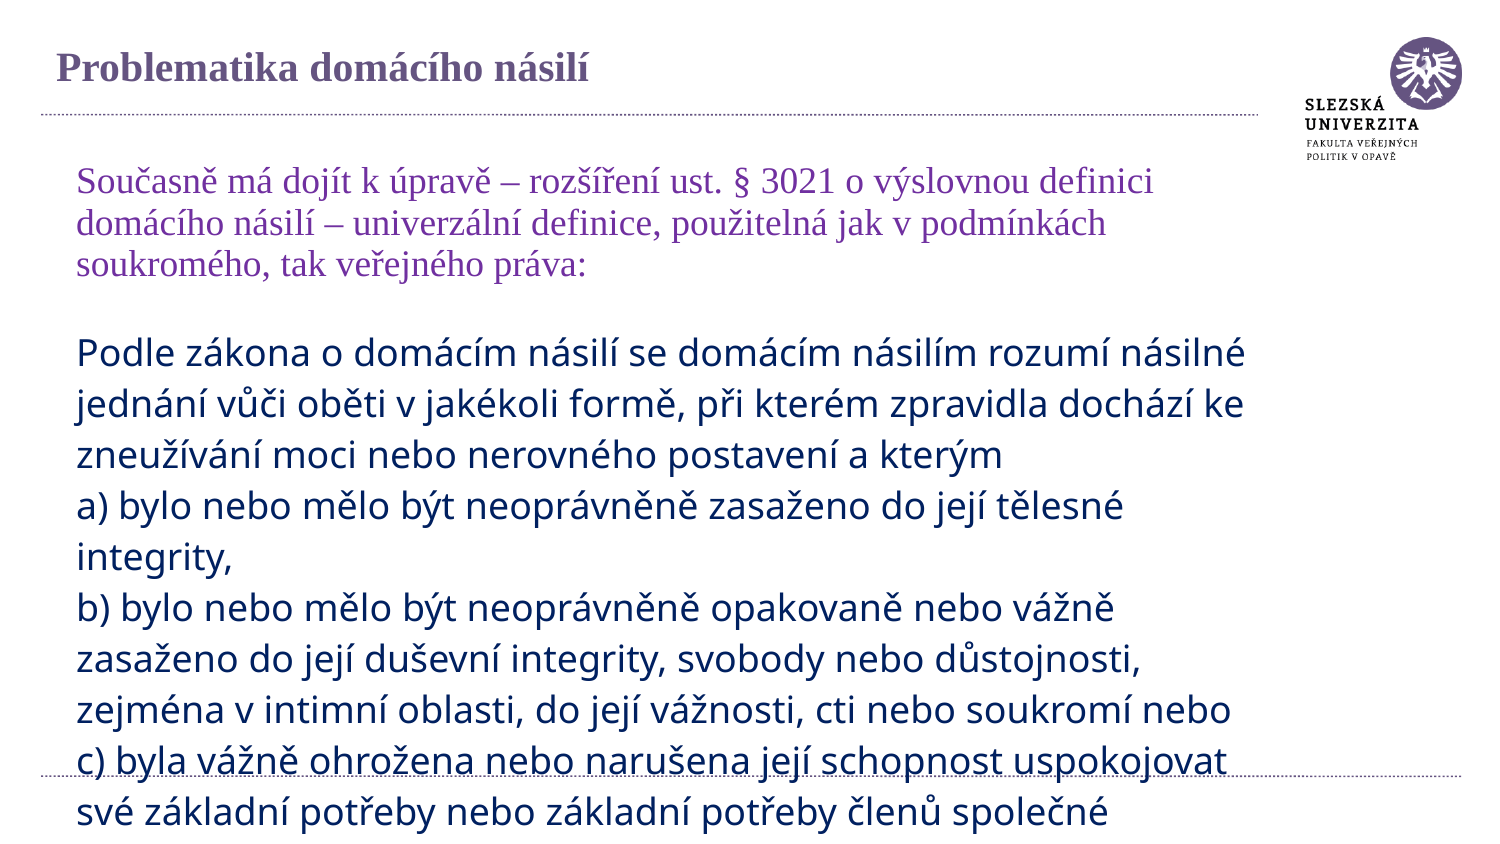

# Problematika domácího násilí
Současně má dojít k úpravě – rozšíření ust. § 3021 o výslovnou definici domácího násilí – univerzální definice, použitelná jak v podmínkách soukromého, tak veřejného práva:
Podle zákona o domácím násilí se domácím násilím rozumí násilné jednání vůči oběti v jakékoli formě, při kterém zpravidla dochází ke zneužívání moci nebo nerovného postavení a kterým
a) bylo nebo mělo být neoprávněně zasaženo do její tělesné integrity,
b) bylo nebo mělo být neoprávněně opakovaně nebo vážně zasaženo do její duševní integrity, svobody nebo důstojnosti, zejména v intimní oblasti, do její vážnosti, cti nebo soukromí nebo
c) byla vážně ohrožena nebo narušena její schopnost uspokojovat své základní potřeby nebo základní potřeby členů společné domácnosti.